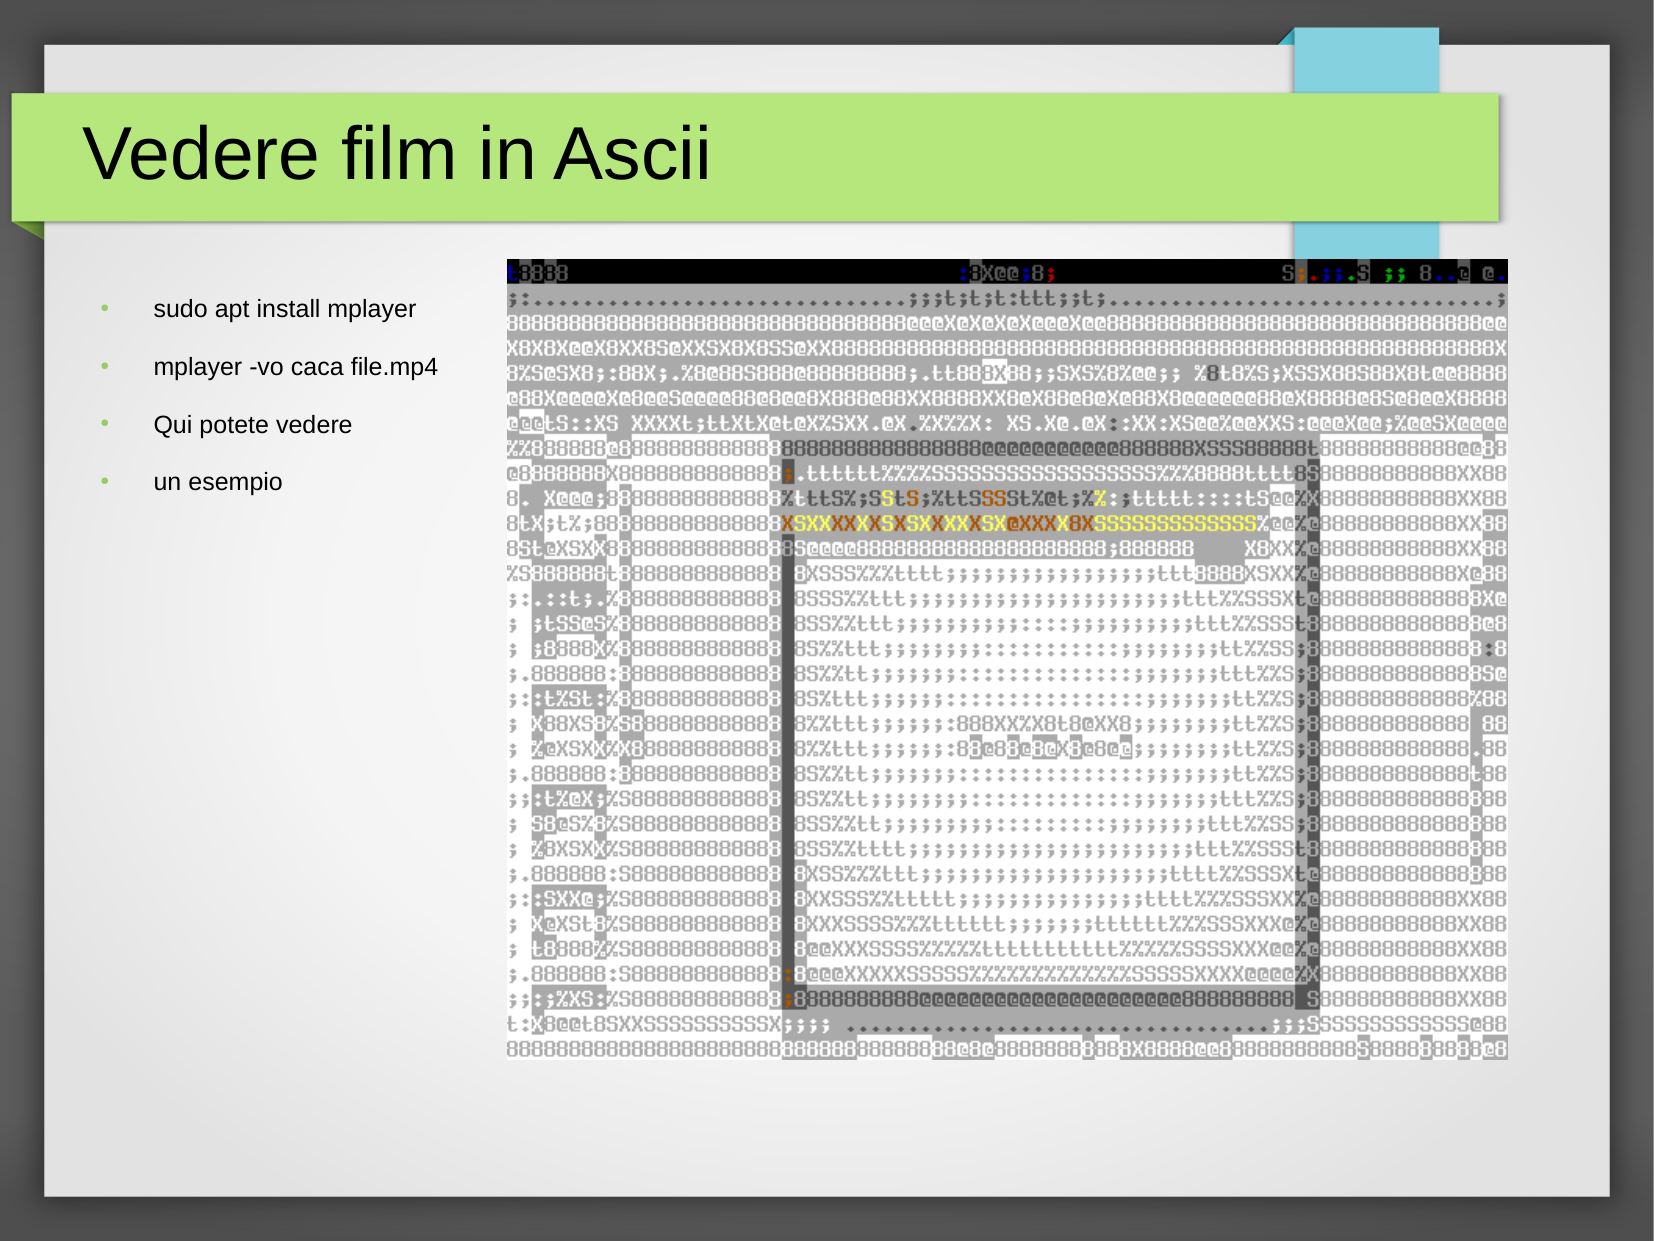

# Vedere film in Ascii
sudo apt install mplayer
mplayer -vo caca file.mp4
Qui potete vedere
un esempio